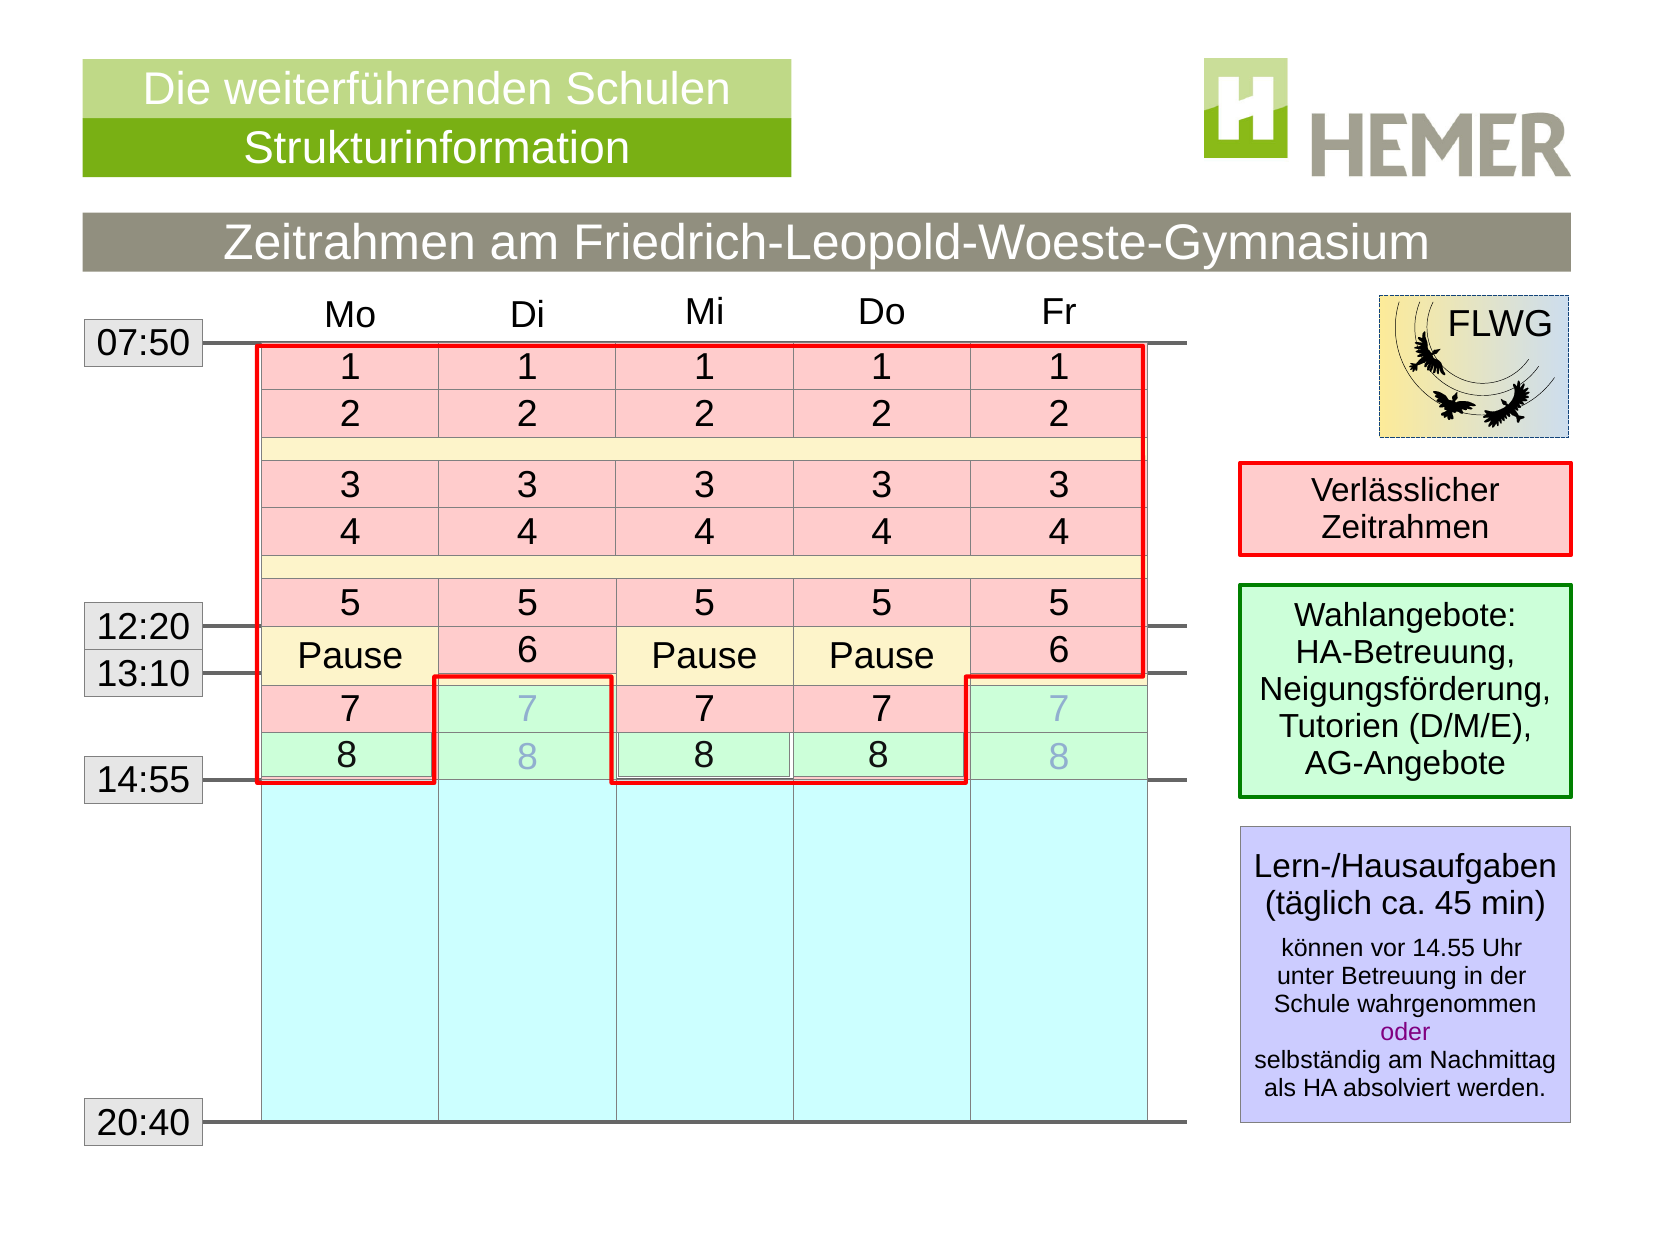

# Zeitrahmen am Friedrich-Leopold-Woeste-Gymnasium
Mi
Do
Fr
Mo
Di
FLWG
07:50
1
1
1
1
1
2
2
2
2
2
3
3
3
3
3
Verlässlicher Zeitrahmen
4
4
4
4
4
5
5
5
5
5
Wahlangebote:
HA-Betreuung,
Neigungsförderung,
Tutorien (D/M/E),
AG-Angebote
12:20
Pause
6
Pause
Pause
6
13:10
7
7
7
7
7
8
8
8
8
8
8
8
14:55
Lern-/Hausaufgaben
(täglich ca. 45 min)
können vor 14.55 Uhr
unter Betreuung in der
Schule wahrgenommen
oder
selbständig am Nachmittag
als HA absolviert werden.
20:40